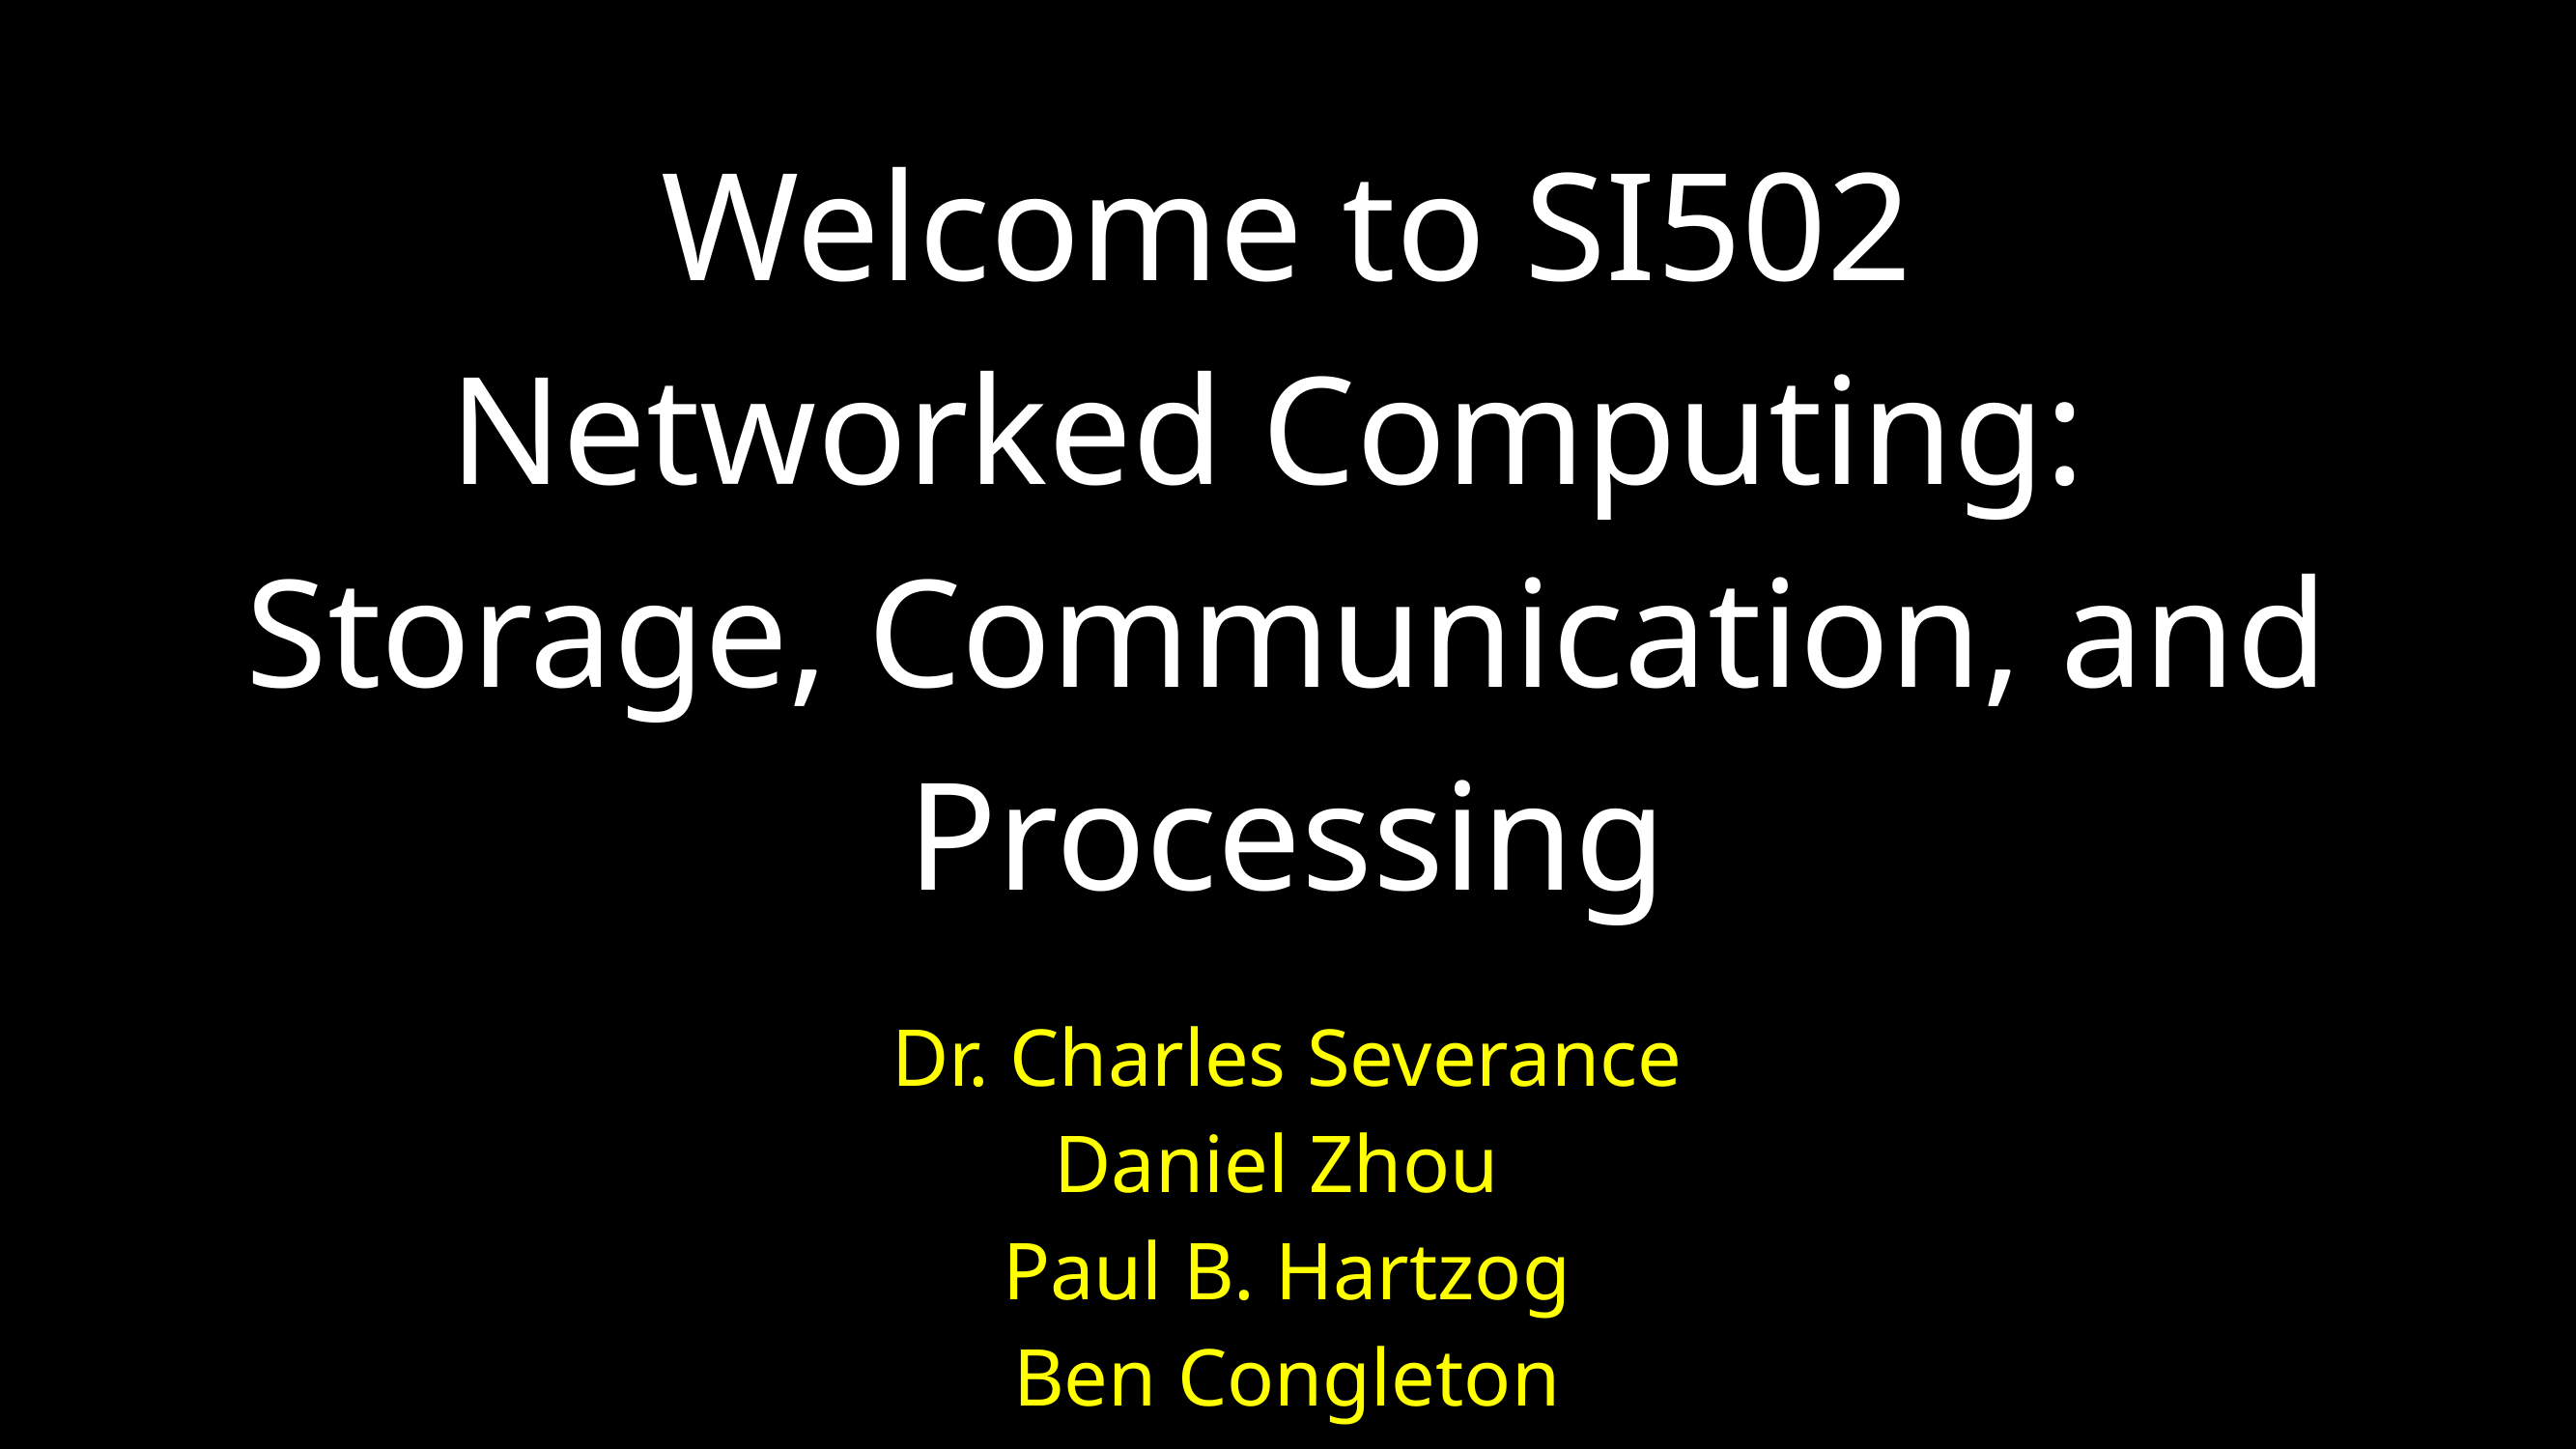

# Welcome to SI502 Networked Computing: Storage, Communication, and Processing
Dr. Charles Severance
Daniel Zhou
Paul B. Hartzog
Ben Congleton